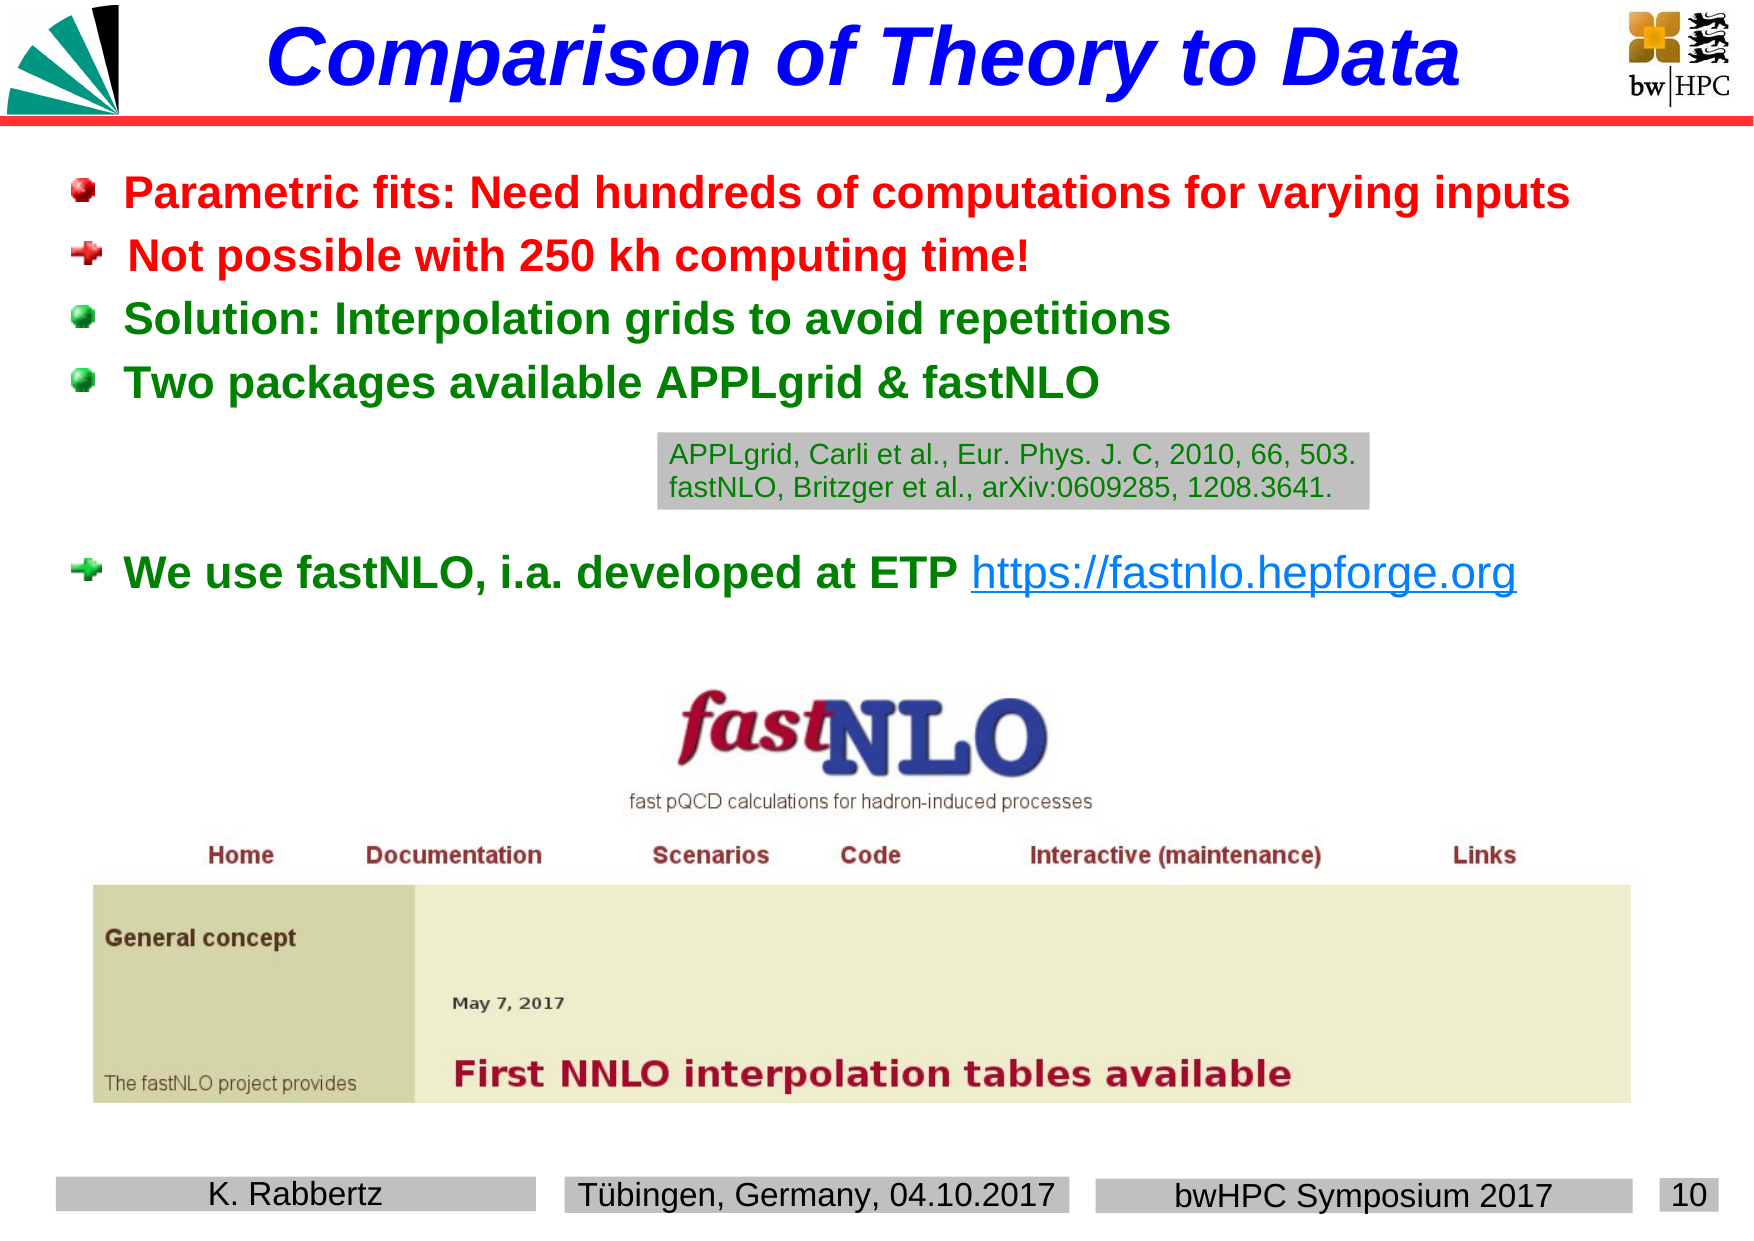

# Comparison of Theory to Data
Parametric fits: Need hundreds of computations for varying inputs
 Not possible with 250 kh computing time!
Solution: Interpolation grids to avoid repetitions
Two packages available APPLgrid & fastNLO
We use fastNLO, i.a. developed at ETP https://fastnlo.hepforge.org
APPLgrid, Carli et al., Eur. Phys. J. C, 2010, 66, 503.
fastNLO, Britzger et al., arXiv:0609285, 1208.3641.